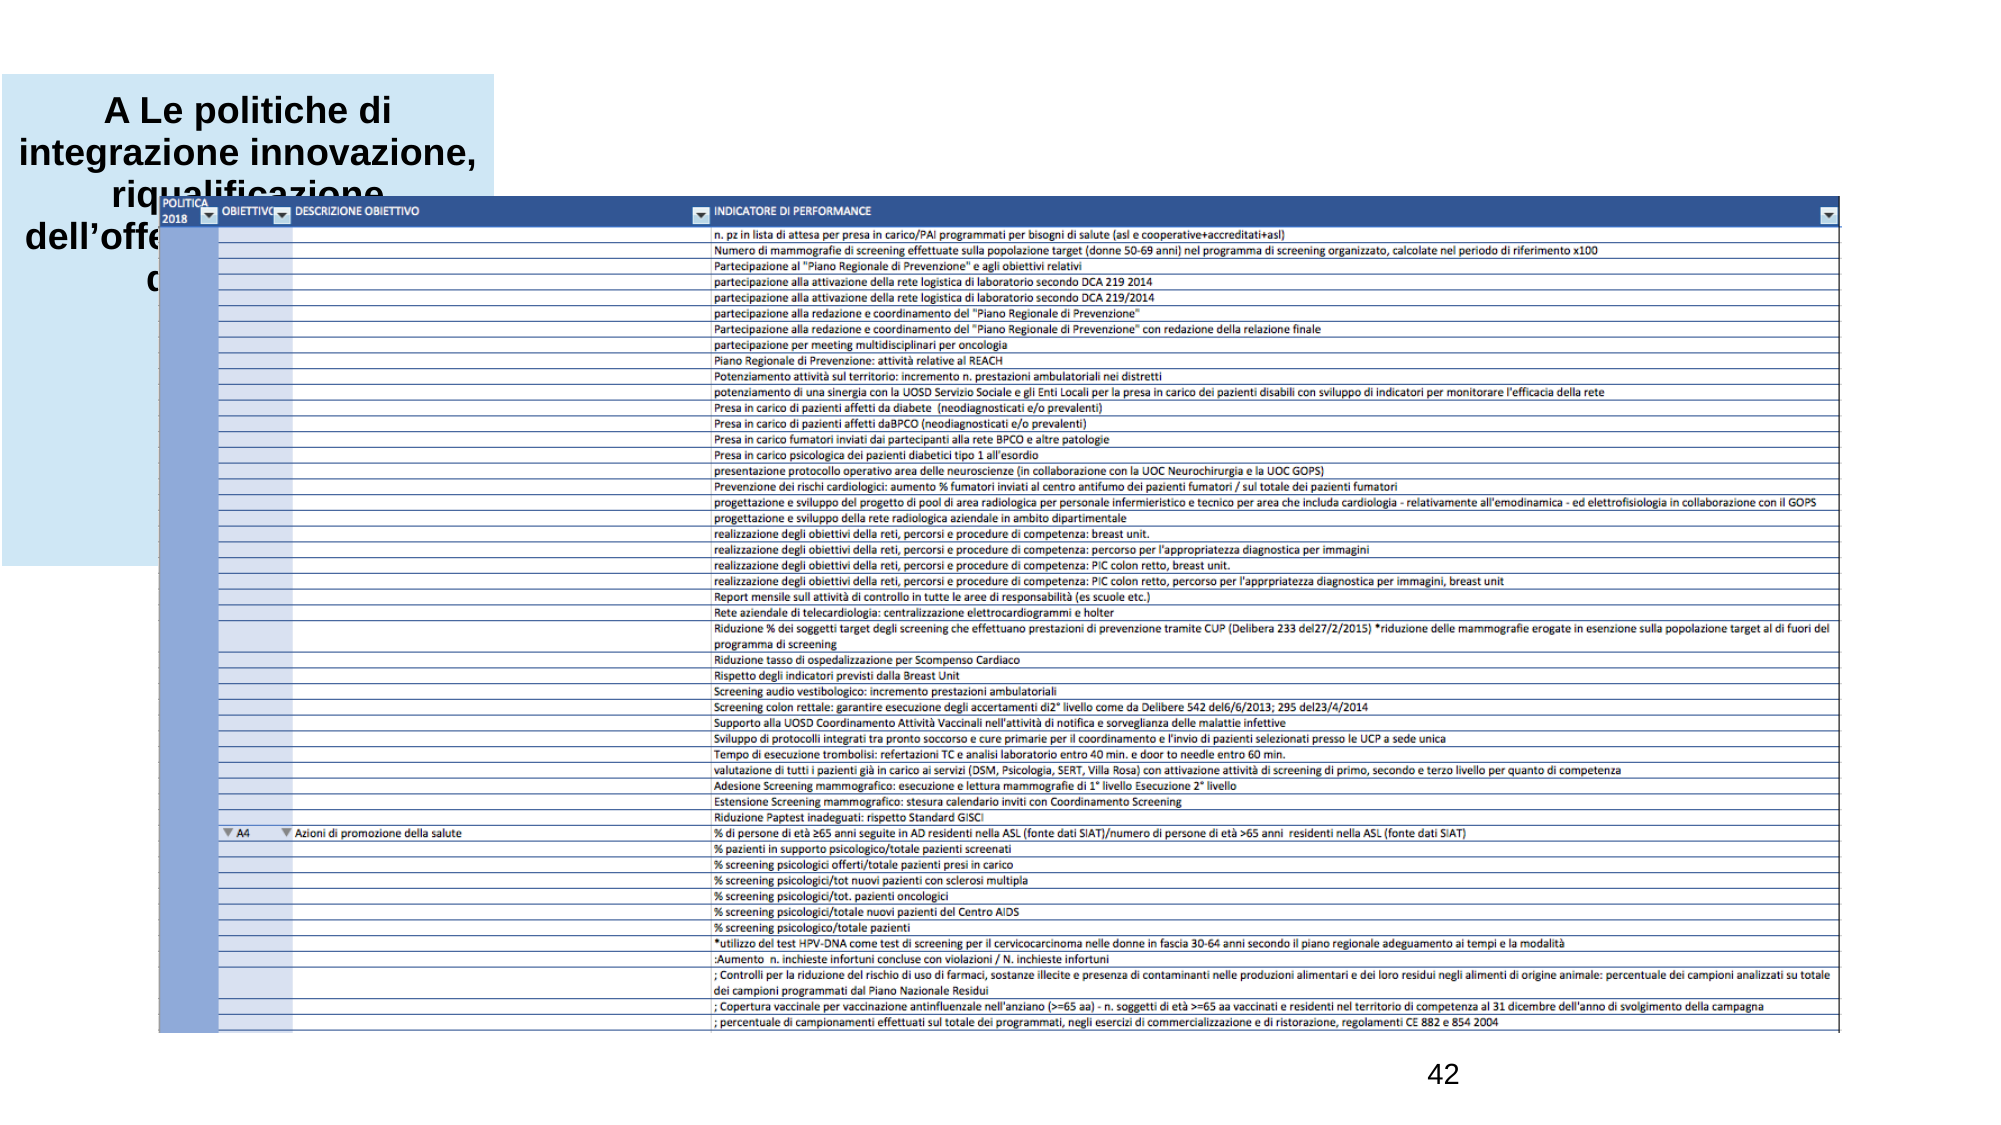

| A Le politiche di integrazione innovazione, riqualificazione dell’offerta e promozione della salute |
| --- |